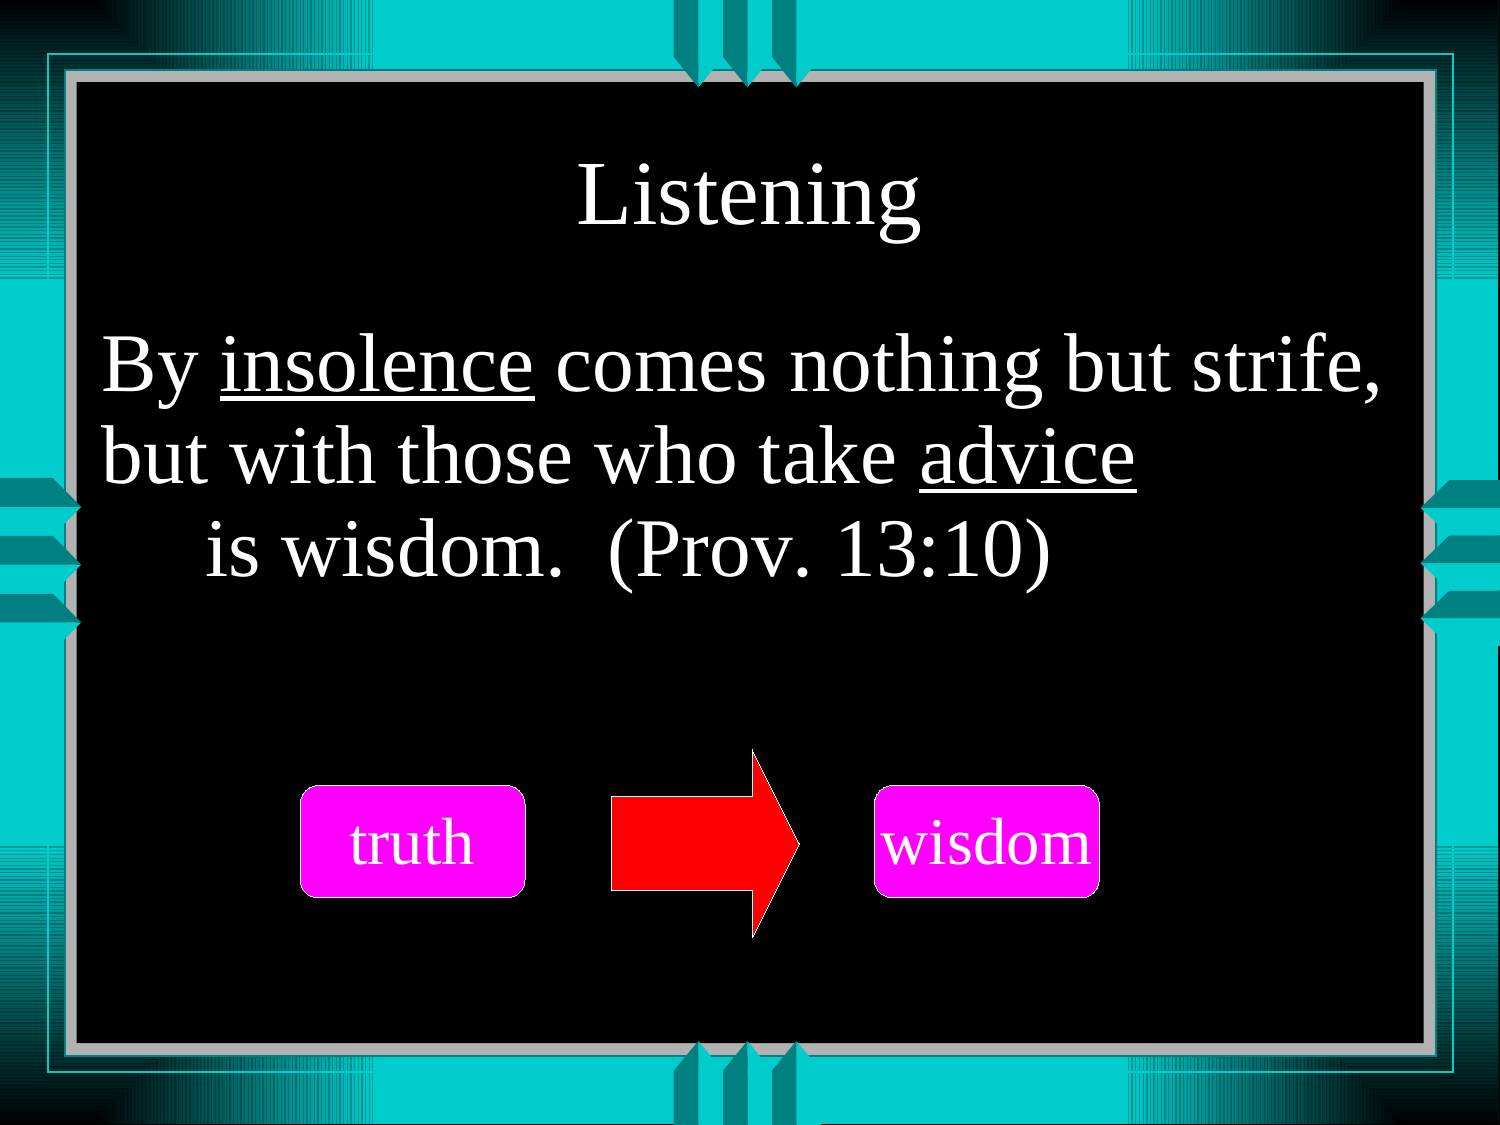

# Listening
By insolence comes nothing but strife,
but with those who take advice
 is wisdom. (Prov. 13:10)
truth
wisdom